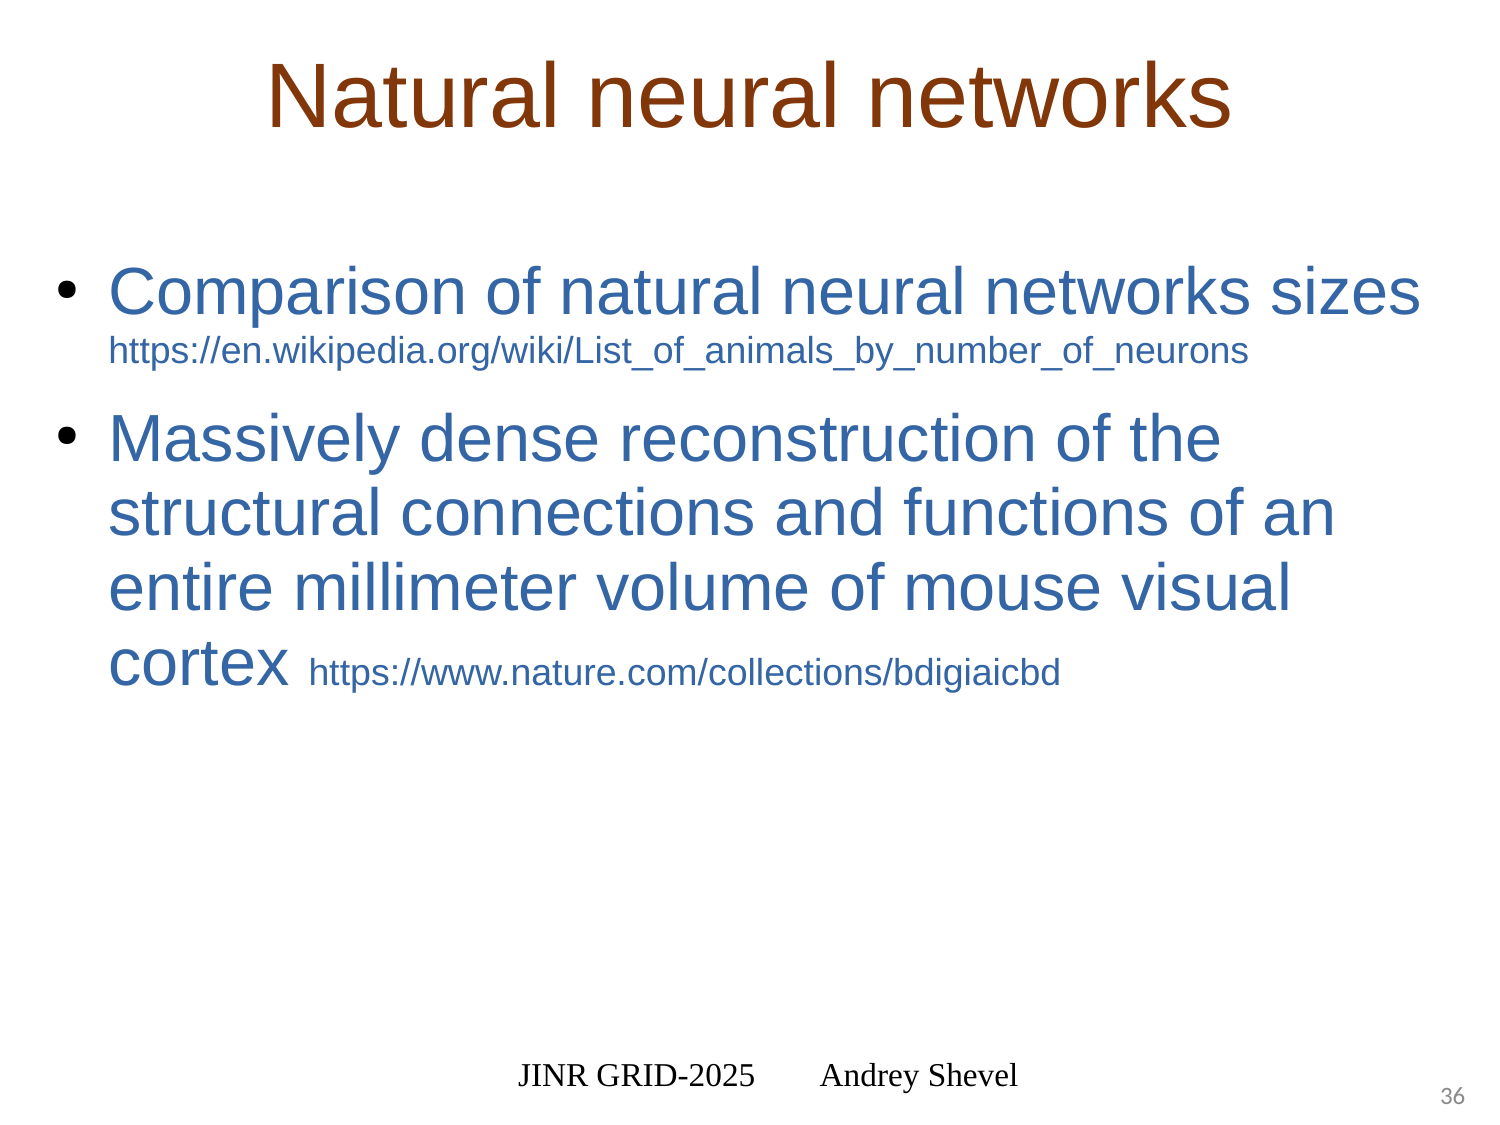

# Natural neural networks
Comparison of natural neural networks sizes https://en.wikipedia.org/wiki/List_of_animals_by_number_of_neurons
Massively dense reconstruction of the structural connections and functions of an entire millimeter volume of mouse visual cortex https://www.nature.com/collections/bdigiaicbd
36